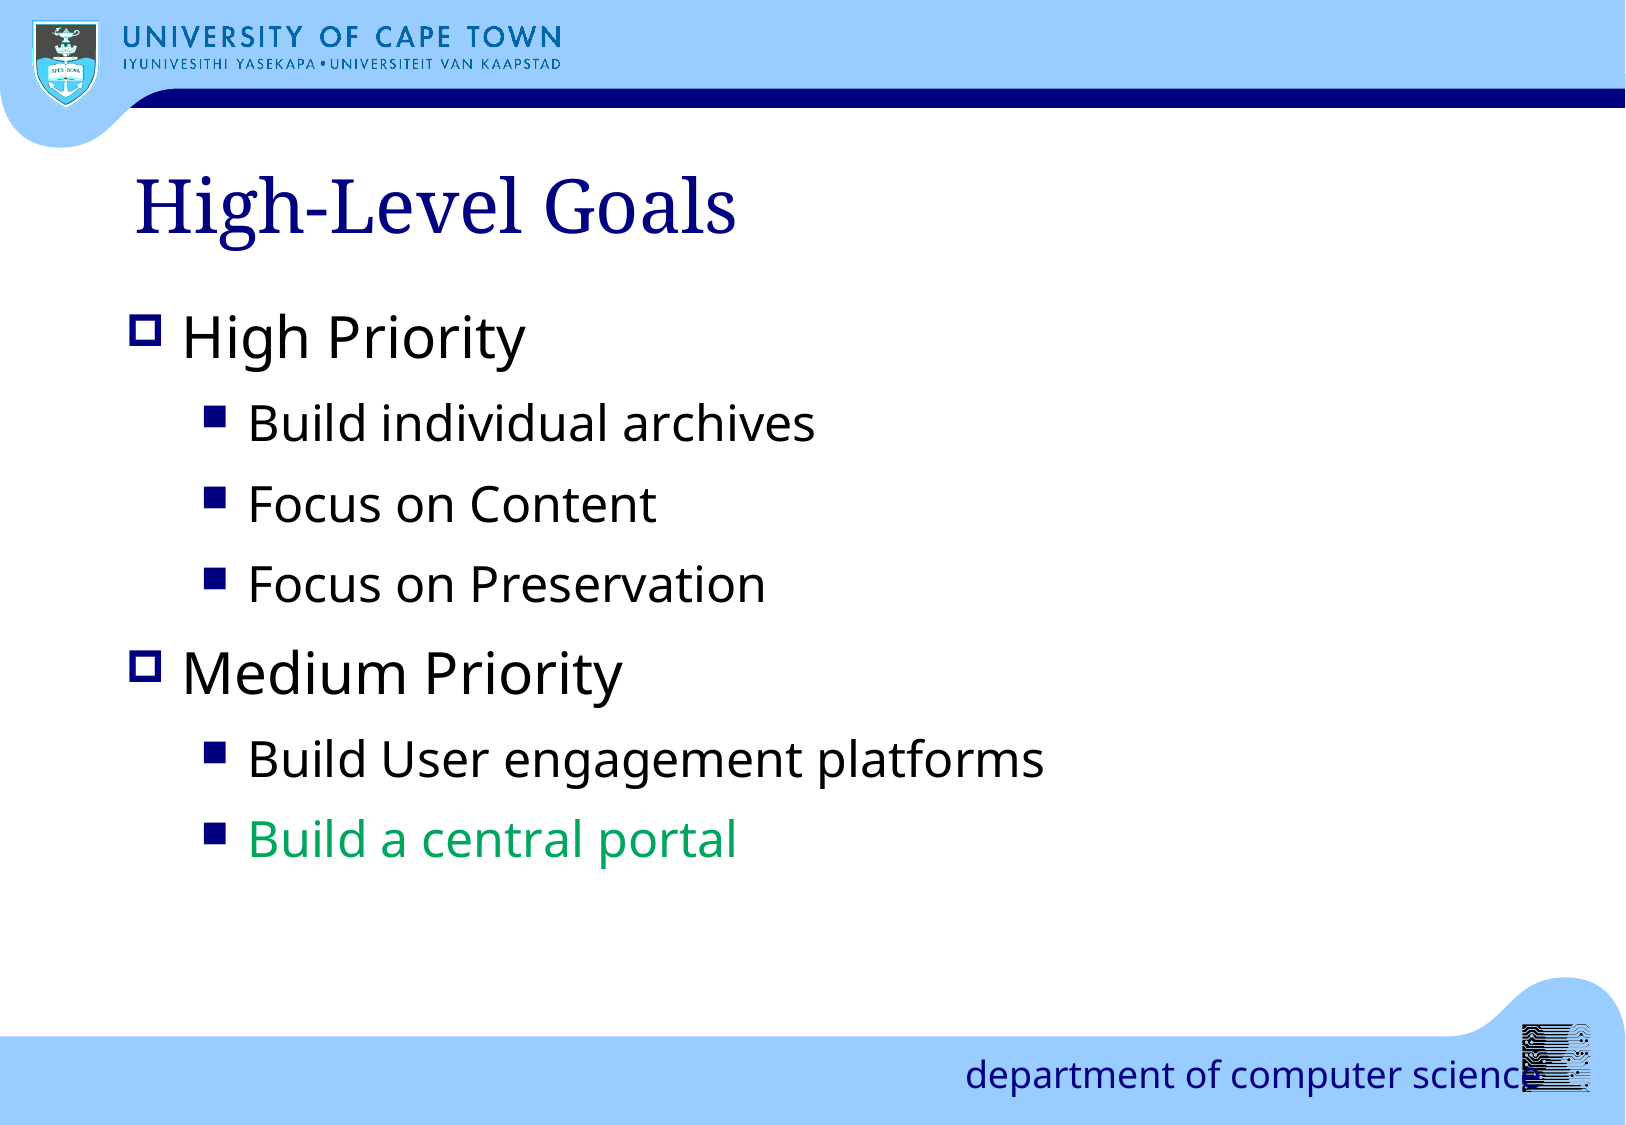

# High-Level Goals
High Priority
Build individual archives
Focus on Content
Focus on Preservation
Medium Priority
Build User engagement platforms
Build a central portal